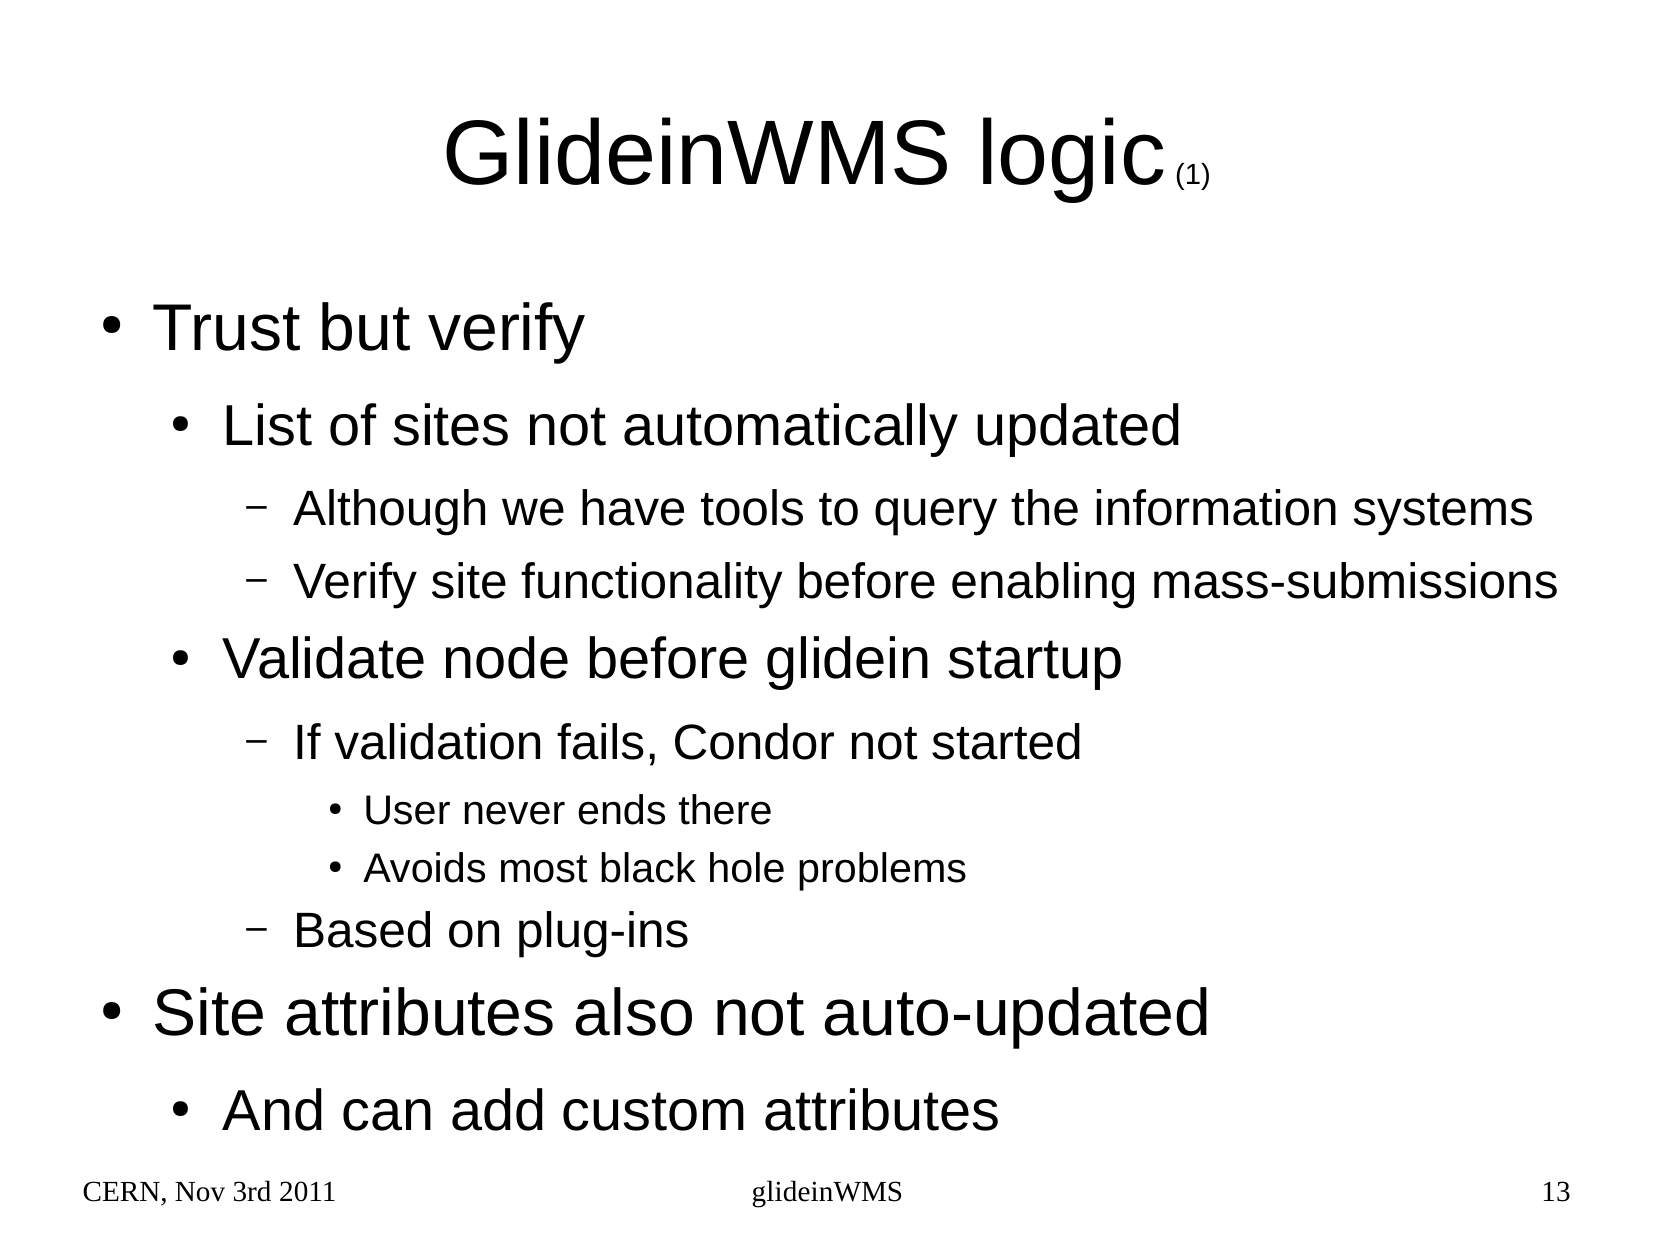

GlideinWMS logic (1)
# Trust but verify
List of sites not automatically updated
Although we have tools to query the information systems
Verify site functionality before enabling mass-submissions
Validate node before glidein startup
If validation fails, Condor not started
User never ends there
Avoids most black hole problems
Based on plug-ins
Site attributes also not auto-updated
And can add custom attributes
CERN, Nov 3rd 2011
glideinWMS
13